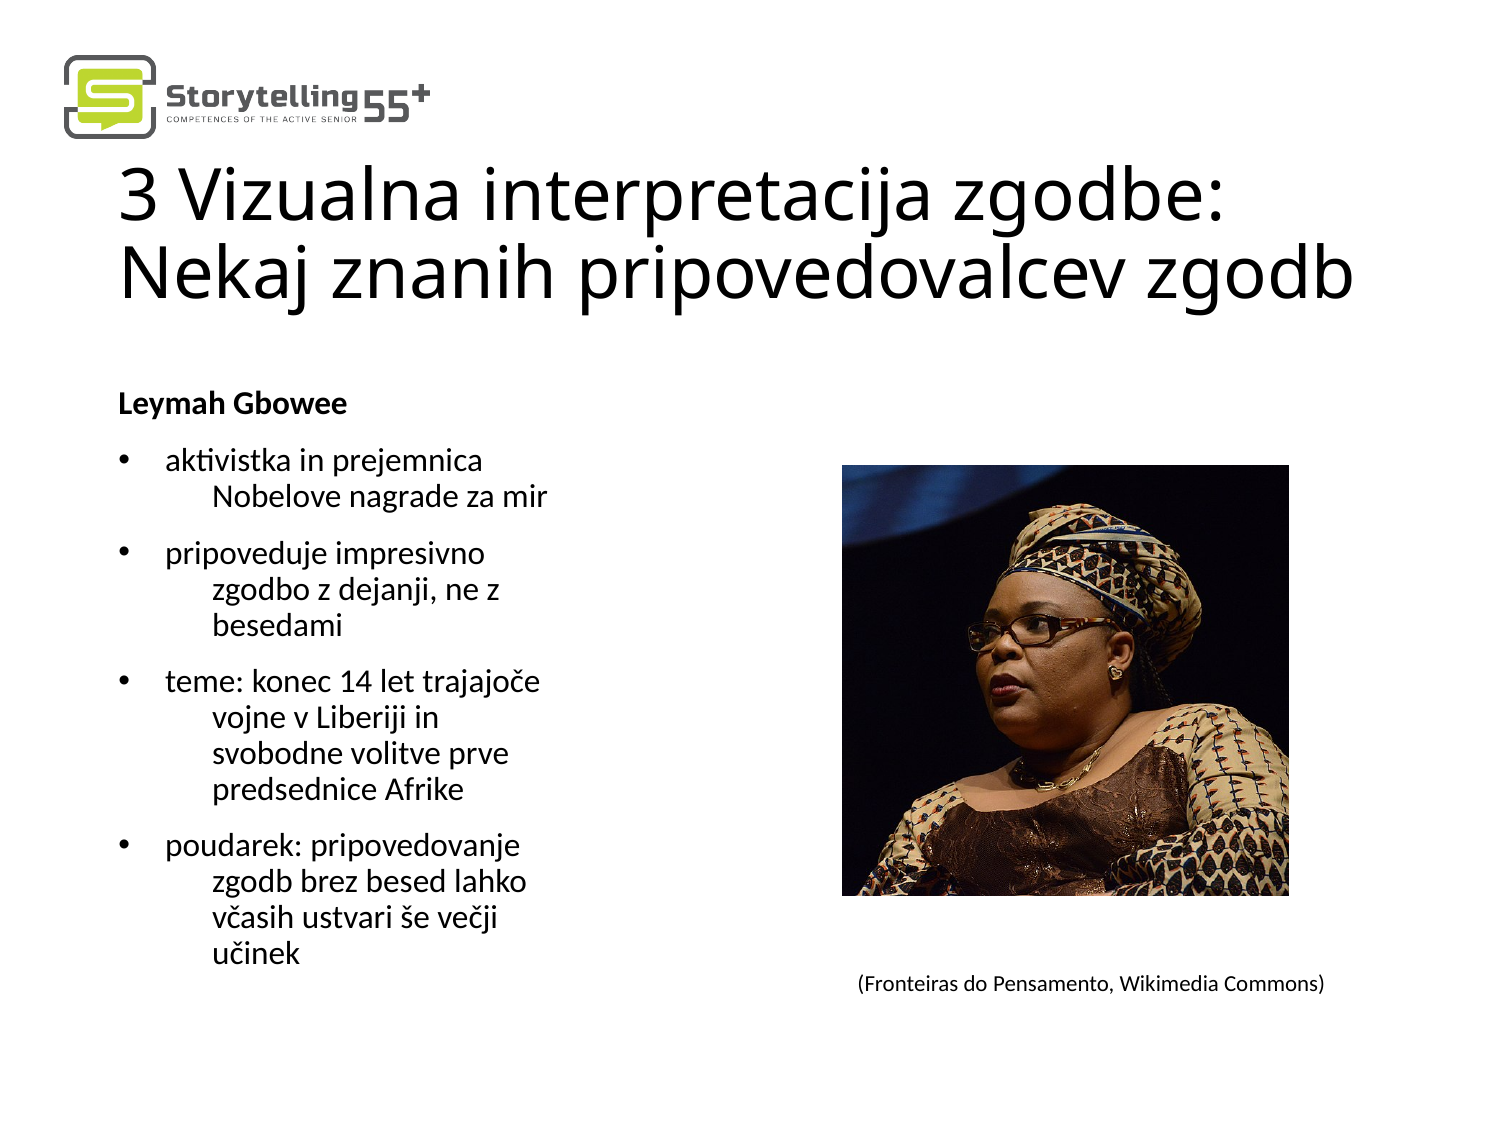

# 3 Vizualna interpretacija zgodbe: Nekaj znanih pripovedovalcev zgodb
Leymah Gbowee
aktivistka in prejemnica Nobelove nagrade za mir
pripoveduje impresivno zgodbo z dejanji, ne z besedami
teme: konec 14 let trajajoče vojne v Liberiji in svobodne volitve prve predsednice Afrike
poudarek: pripovedovanje zgodb brez besed lahko včasih ustvari še večji učinek
(Fronteiras do Pensamento, Wikimedia Commons)